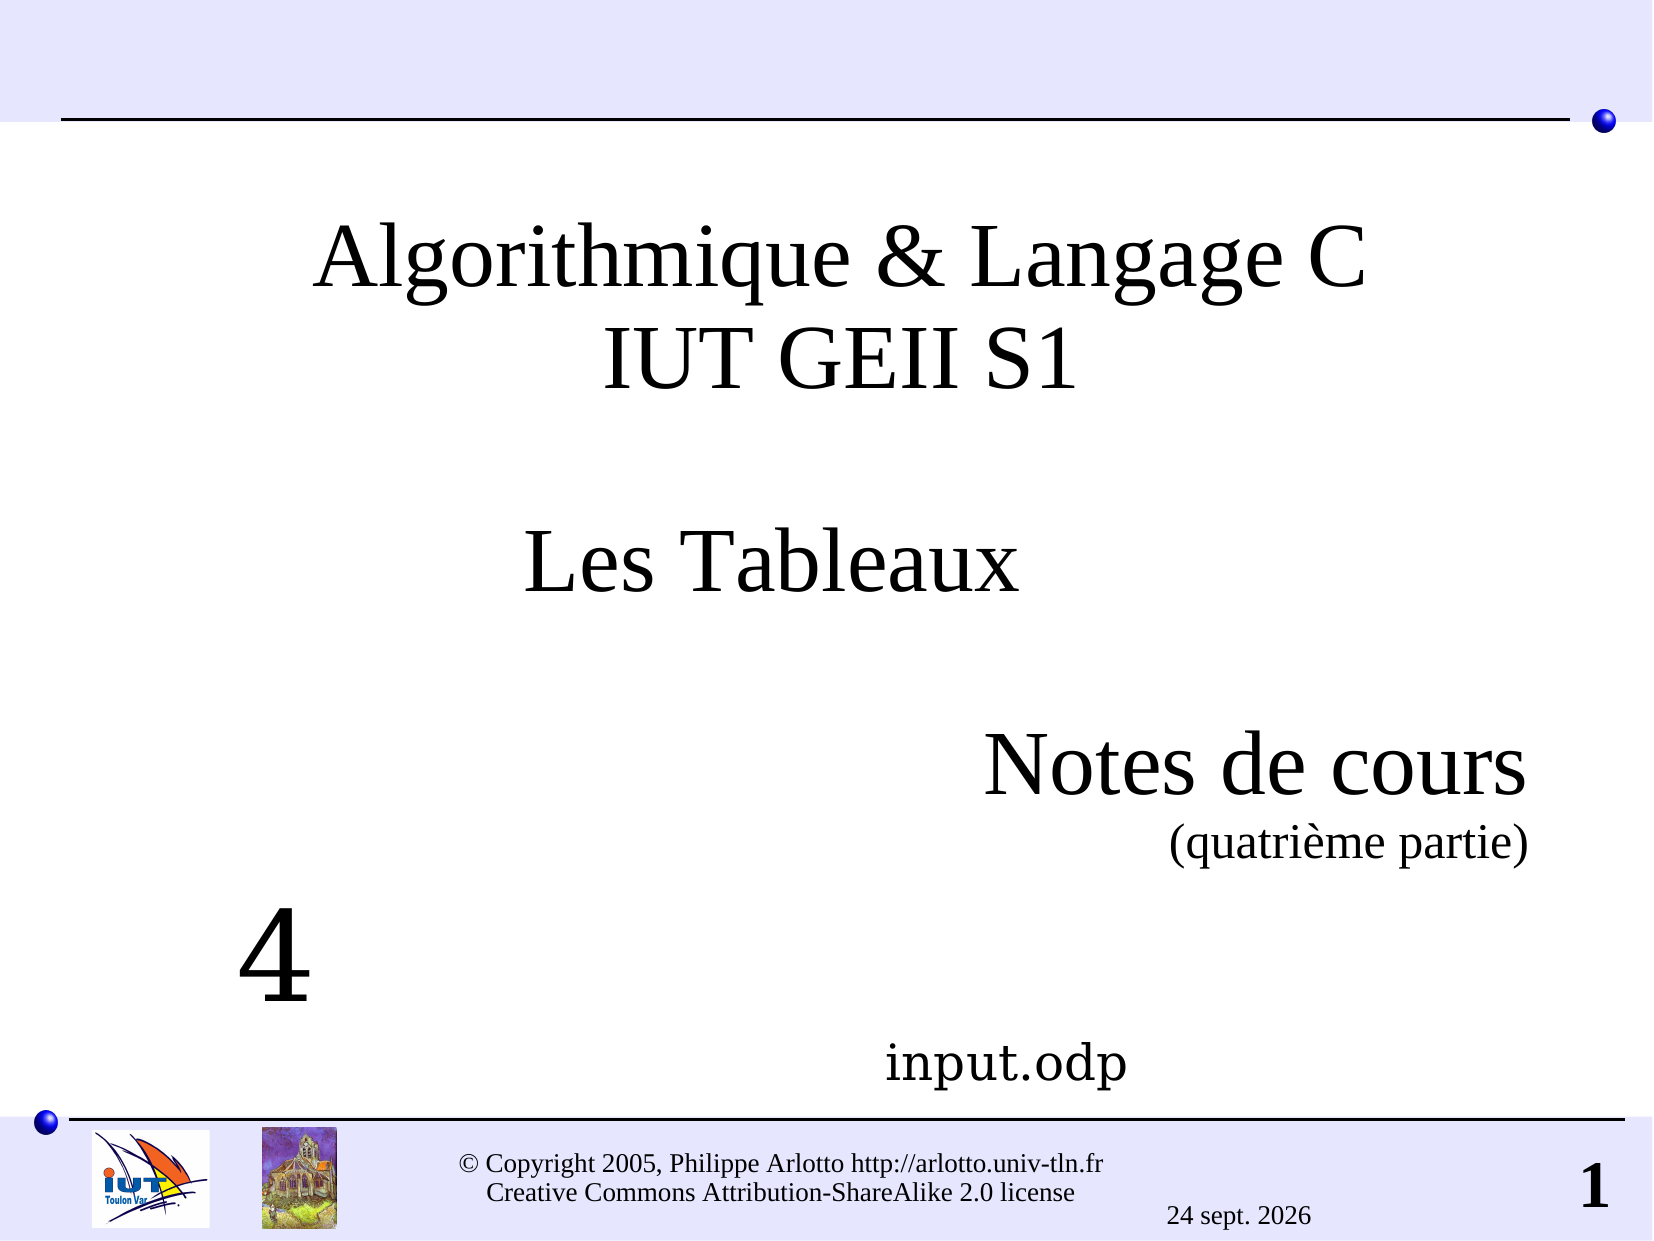

#
Algorithmique & Langage C
IUT GEII S1
Les Tableaux
Notes de cours
(quatrième partie)
4
input.odp